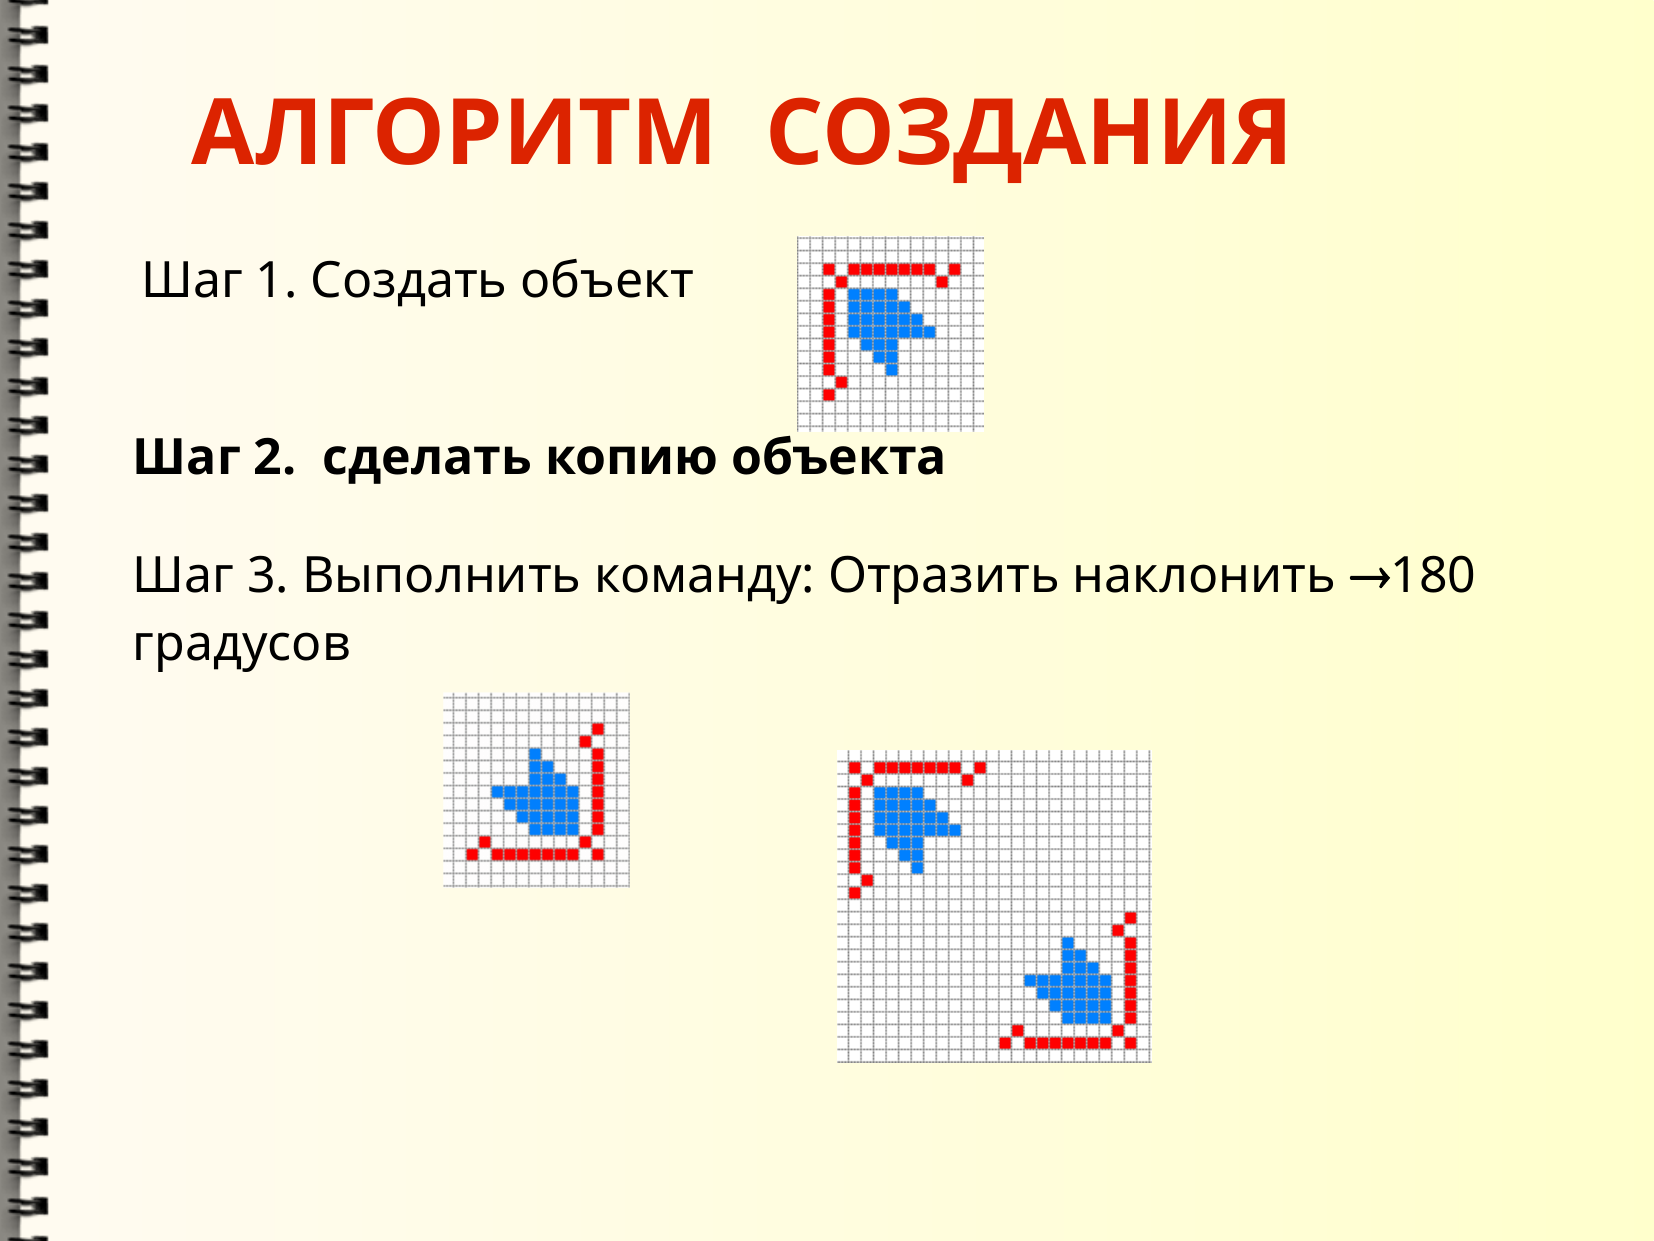

АЛГОРИТМ СОЗДАНИЯ
Шаг 1. Создать объект
Шаг 2. сделать копию объекта
Шаг 3. Выполнить команду: Отразить наклонить 180 градусов